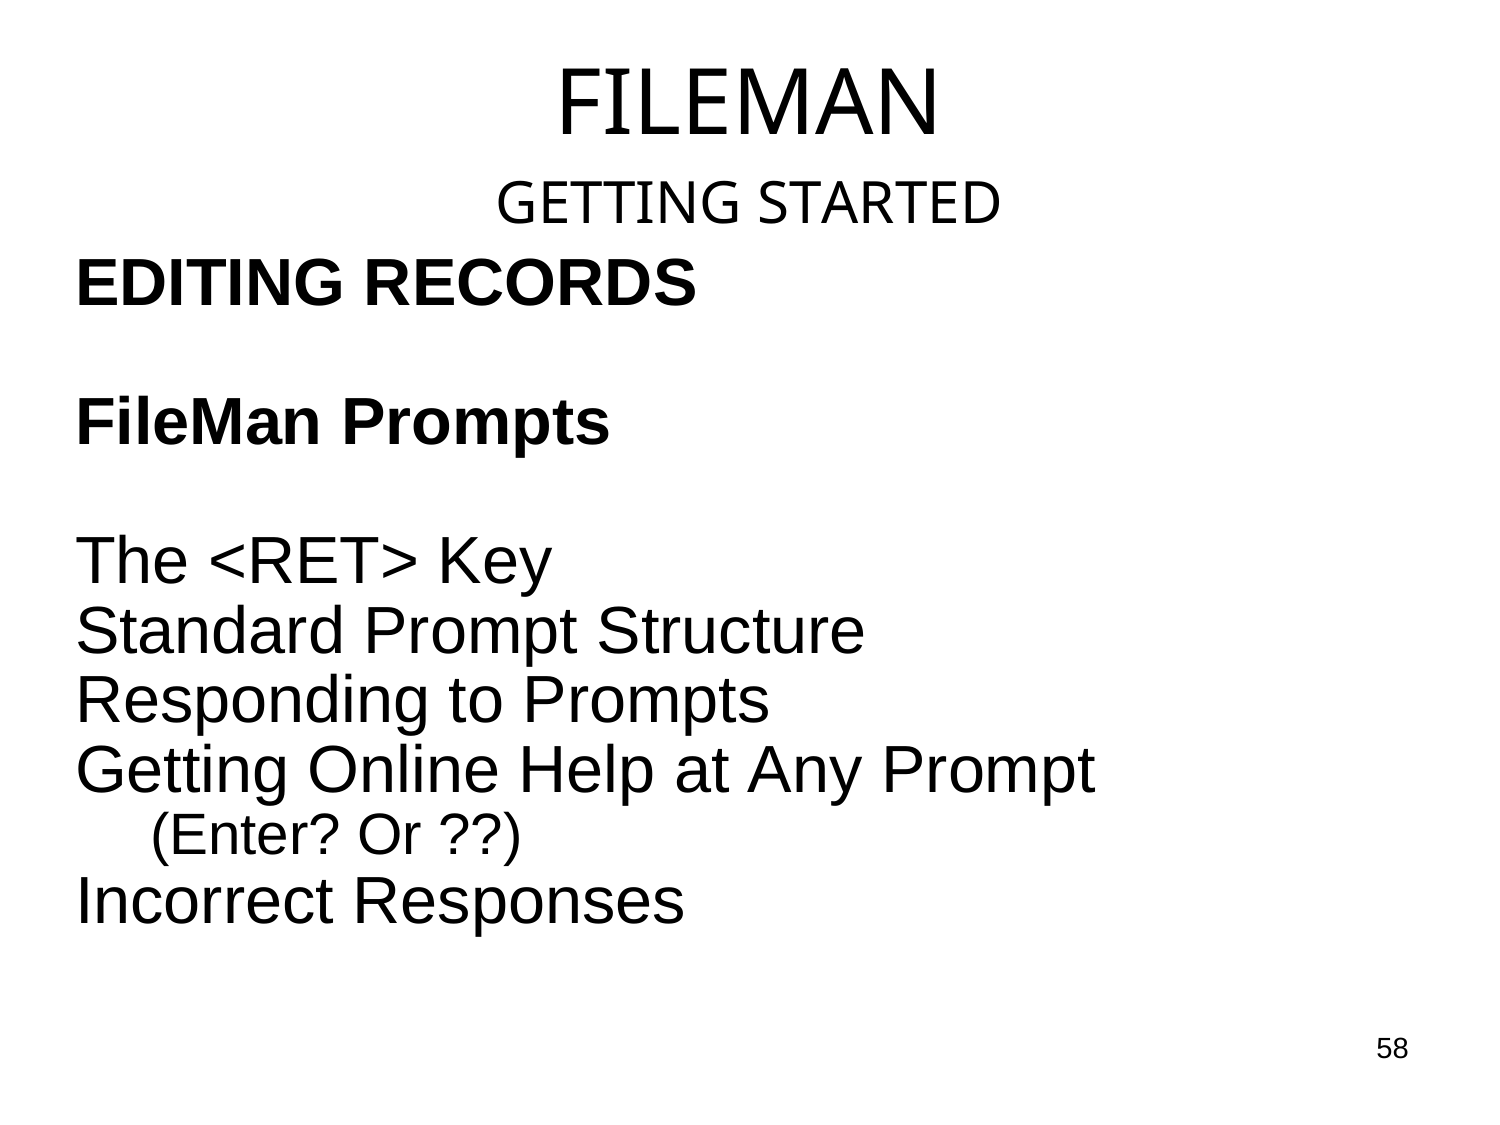

# FILEMAN GETTING STARTED
EDITING RECORDS
FileMan Prompts
The <RET> Key
Standard Prompt Structure
Responding to Prompts
Getting Online Help at Any Prompt
(Enter? Or ??)
Incorrect Responses
58